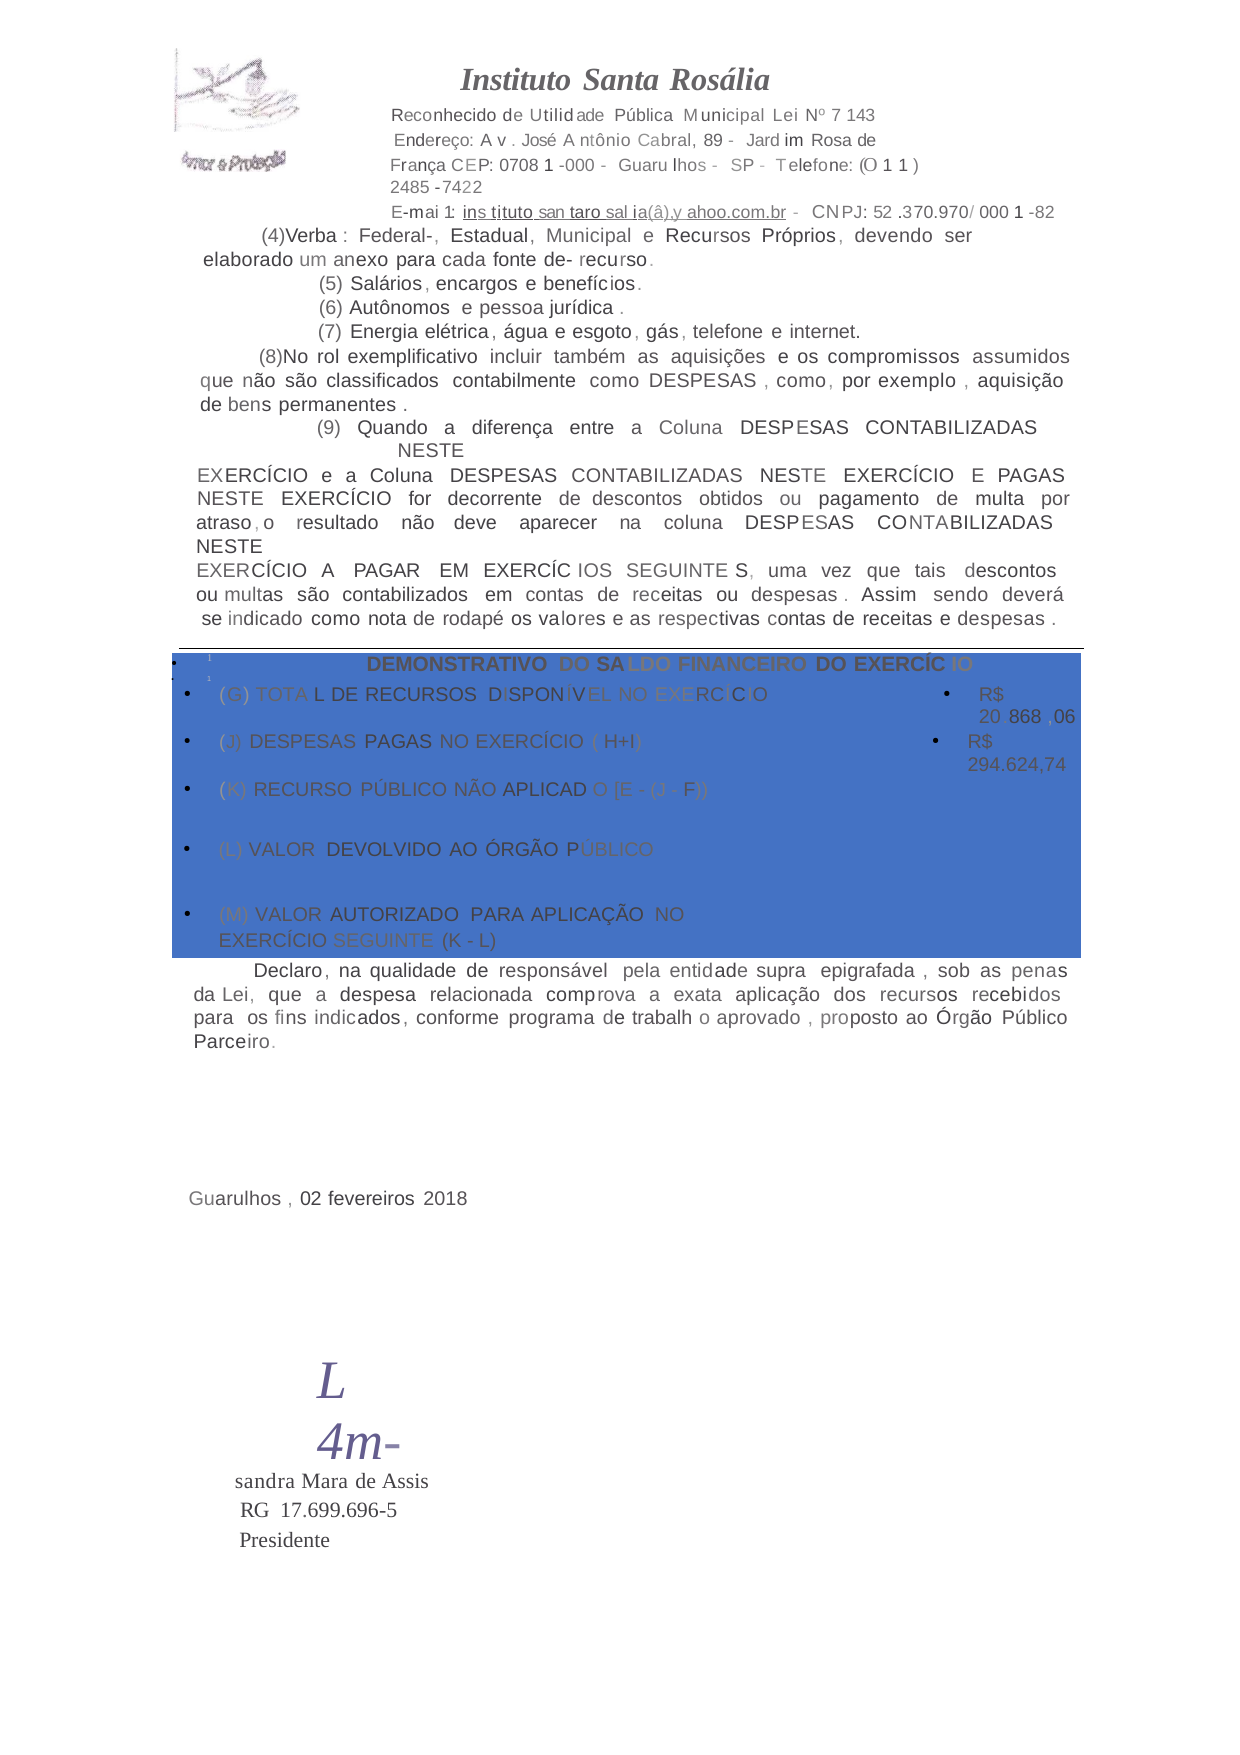

Instituto Santa Rosália
Reconhecido de Utilidade Pública Municipal Lei Nº 7 143
Endereço: A v . José A ntônio Cabral, 89 - Jard im Rosa de França CEP: 0708 1 -000 - Guaru lhos - SP - Telefone: (O 1 1 ) 2485 -7422
E-mai 1: ins tituto san taro sal ia(â),y ahoo.com.br - CNPJ: 52 .370.970/ 000 1 -82
Verba : Federal-, Estadual, Municipal e Recursos Próprios, devendo ser elaborado um anexo para cada fonte de- recurso.
Salários, encargos e benefícios.
Autônomos e pessoa jurídica .
Energia elétrica, água e esgoto, gás, telefone e internet.
No rol exemplificativo incluir também as aquisições e os compromissos assumidos que não são classificados contabilmente como DESPESAS , como, por exemplo , aquisição de bens permanentes .
Quando a diferença entre a Coluna DESPESAS CONTABILIZADAS NESTE
EXERCÍCIO e a Coluna DESPESAS CONTABILIZADAS NESTE EXERCÍCIO E PAGAS
NESTE EXERCÍCIO for decorrente de descontos obtidos ou pagamento de multa por atraso, o resultado não deve aparecer na coluna DESPESAS CONTABILIZADAS NESTE
EXERCÍCIO A PAGAR EM EXERCÍC IOS SEGUINTE S, uma vez que tais descontos ou multas são contabilizados em contas de receitas ou despesas . Assim sendo deverá se indicado como nota de rodapé os valores e as respectivas contas de receitas e despesas .
(*) Apenas para entidades da área da Saúde.
| 1 DEMONSTRATIVO DO SALDO FINANCEIRO DO EXERCÍC IO 1 | |
| --- | --- |
| (G) TOTA L DE RECURSOS DISPONÍVEL NO EXERCÍCIO | R$ 20.868 ,06 |
| (J) DESPESAS PAGAS NO EXERCÍCIO ( H+I) | R$ 294.624,74 |
| (K) RECURSO PÚBLICO NÃO APLICAD O [E - (J - F)) | |
| (L) VALOR DEVOLVIDO AO ÓRGÃO PÚBLICO | |
| (M) VALOR AUTORIZADO PARA APLICAÇÃO NO EXERCÍCIO SEGUINTE (K - L) | |
Declaro, na qualidade de responsável pela entidade supra epigrafada , sob as penas da Lei, que a despesa relacionada comprova a exata aplicação dos recursos recebidos para os fins indicados, conforme programa de trabalh o aprovado , proposto ao Órgão Público Parceiro.
Guarulhos , 02 fevereiros 2018
L	4m-
sandra Mara de Assis
RG 17.699.696-5
Presidente